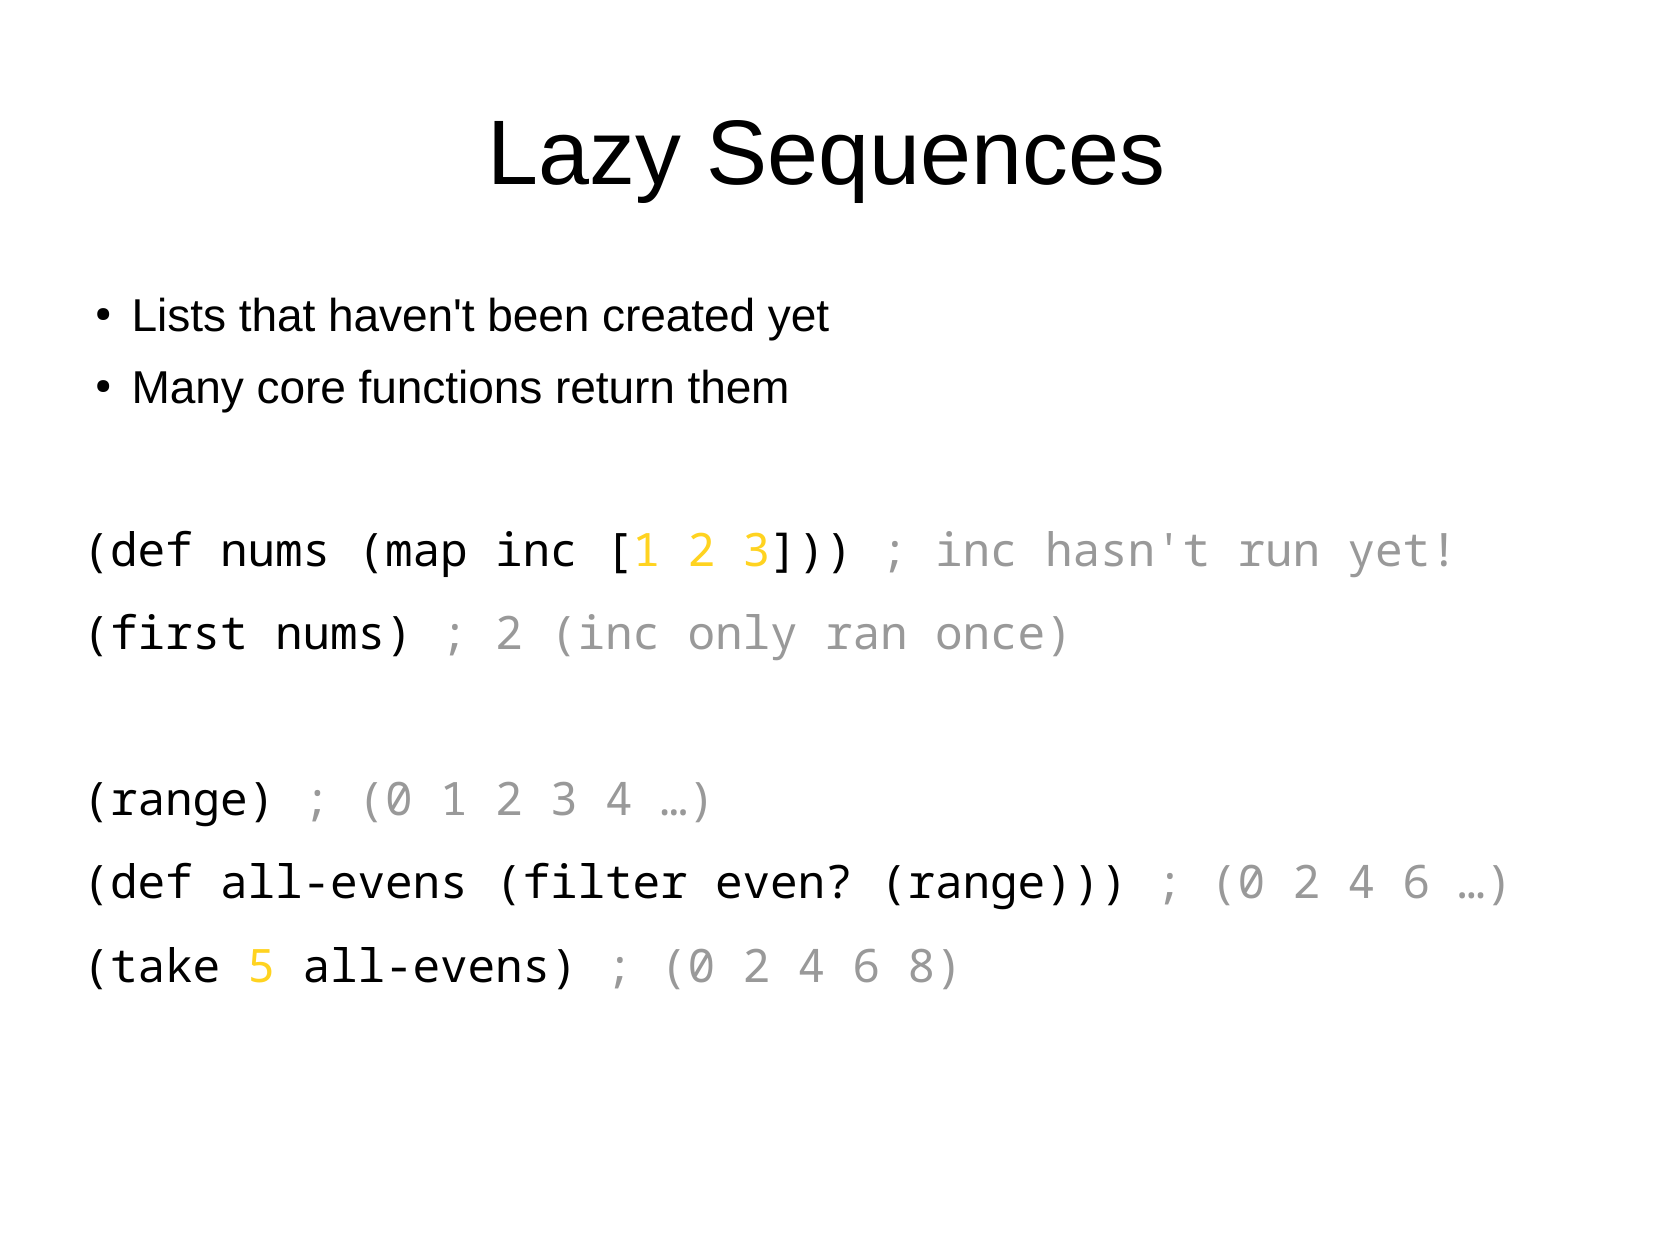

# Lazy Sequences
Lists that haven't been created yet
Many core functions return them
(def nums (map inc [1 2 3])) ; inc hasn't run yet!
(first nums) ; 2 (inc only ran once)
(range) ; (0 1 2 3 4 …)
(def all-evens (filter even? (range))) ; (0 2 4 6 …)
(take 5 all-evens) ; (0 2 4 6 8)